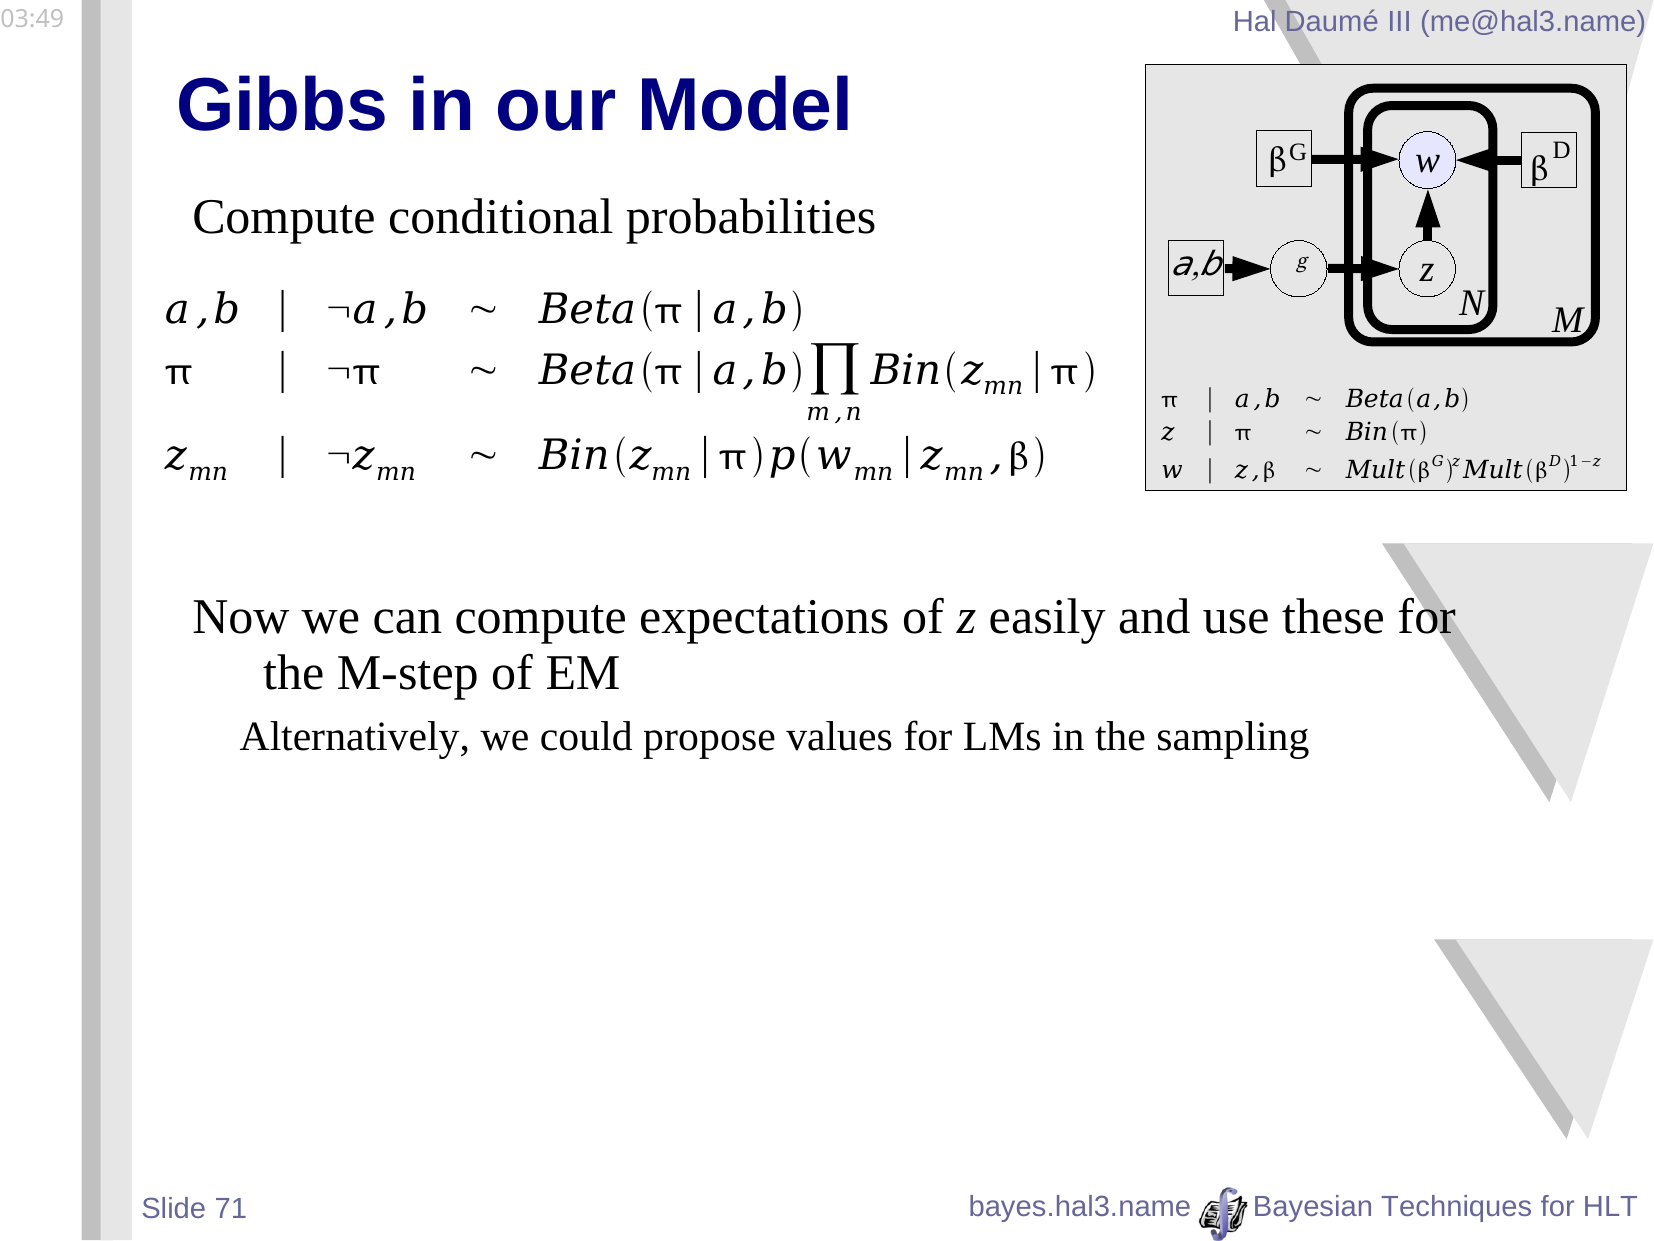

# Gibbs in our Model

w

D
G
a,b
z

N
M
Compute conditional probabilities
Now we can compute expectations of z easily and use these for the M-step of EM
Alternatively, we could propose values for LMs in the sampling